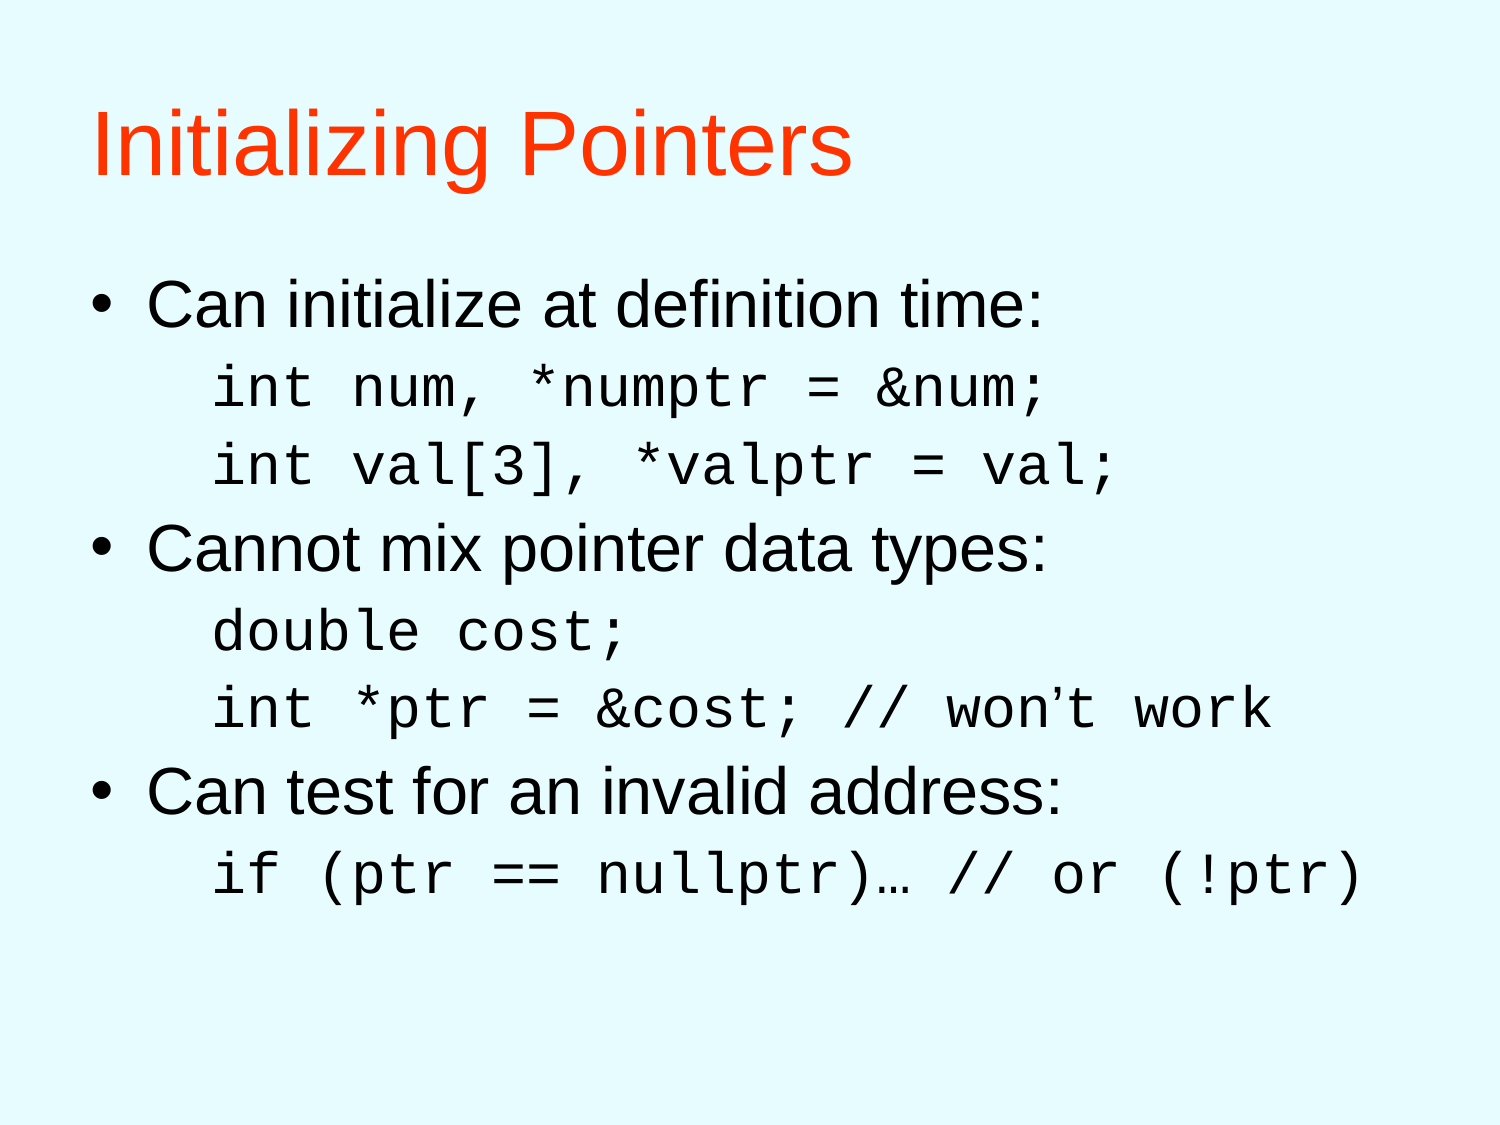

# Initializing Pointers
Can initialize at definition time:
	int num, *numptr = &num;
	int val[3], *valptr = val;
Cannot mix pointer data types:
	double cost;
	int *ptr = &cost; // won’t work
Can test for an invalid address:
	if (ptr == nullptr)… // or (!ptr)